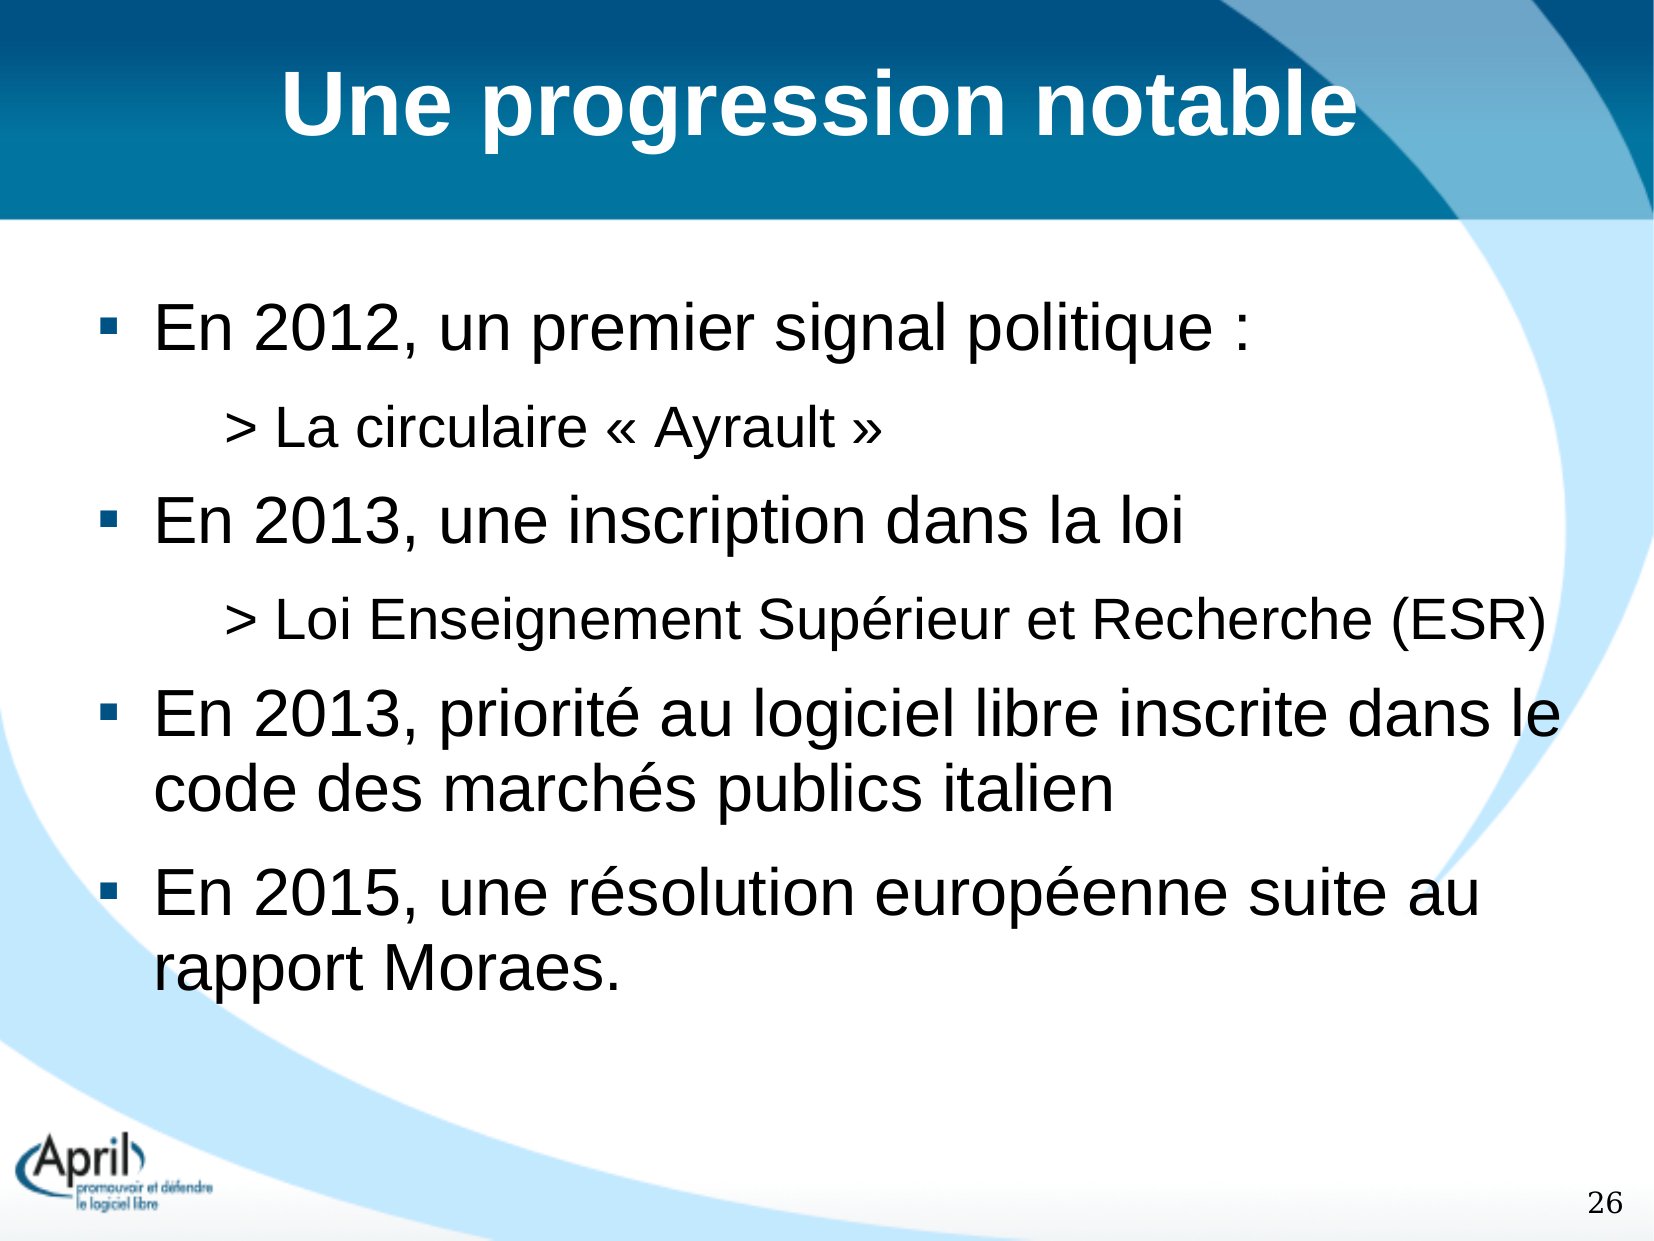

# Une progression notable
En 2012, un premier signal politique :
> La circulaire « Ayrault »
En 2013, une inscription dans la loi
> Loi Enseignement Supérieur et Recherche (ESR)
En 2013, priorité au logiciel libre inscrite dans le code des marchés publics italien
En 2015, une résolution européenne suite au rapport Moraes.
26